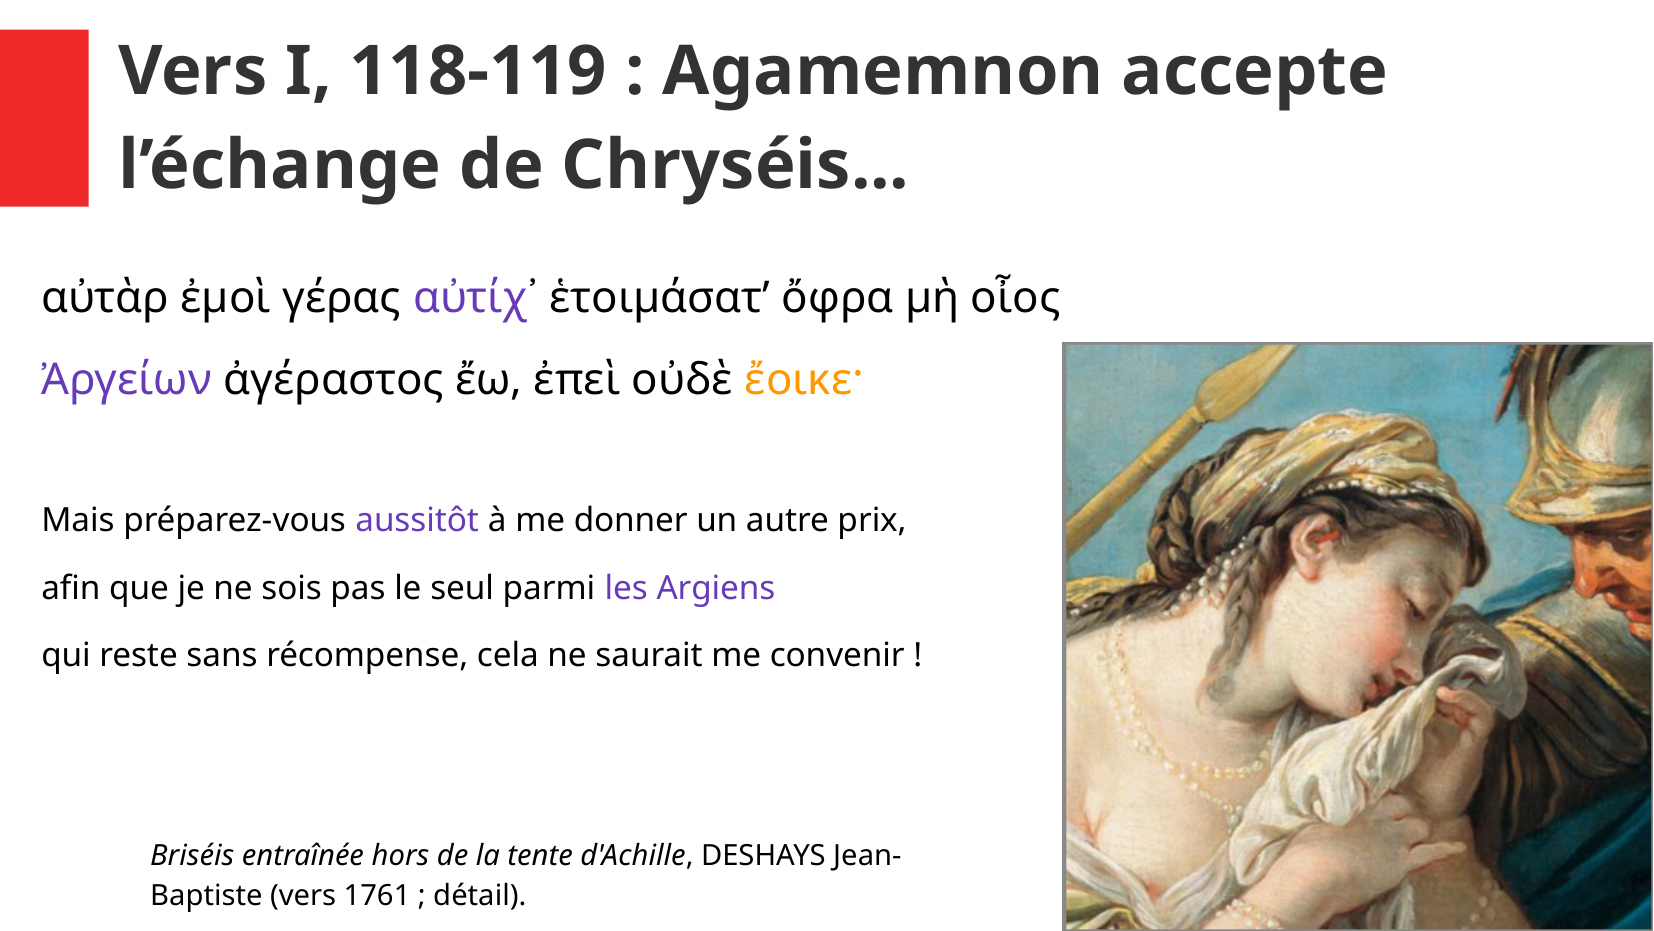

# Vers I, 118-119 : Agamemnon accepte l’échange de Chryséis...
αὐτὰρ ἐμοὶ γέρας αὐτίχ᾿ ἑτοιμάσατ’ ὄφρα μὴ οἶος
Ἀργείων ἀγέραστος ἔω, ἐπεὶ οὐδὲ ἔοικε·
Mais préparez-vous aussitôt à me donner un autre prix,
afin que je ne sois pas le seul parmi les Argiens
qui reste sans récompense, cela ne saurait me convenir !
Briséis entraînée hors de la tente d'Achille, DESHAYS Jean-Baptiste (vers 1761 ; détail).
6